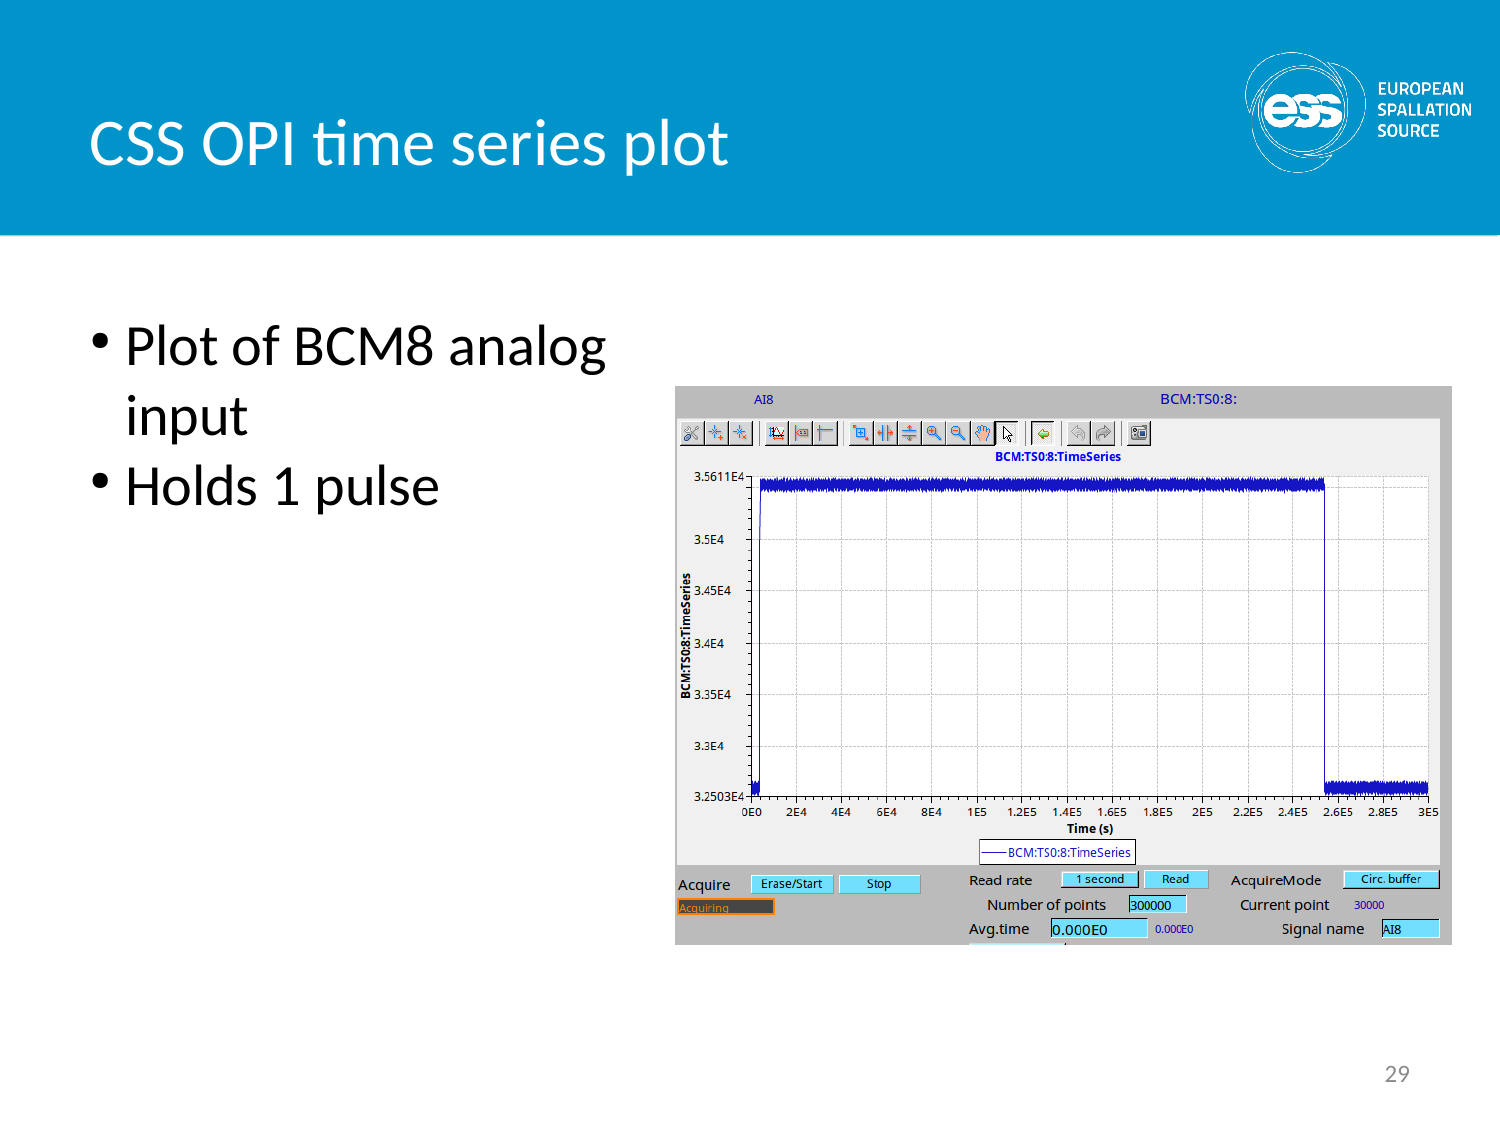

CSS OPI time series plot
Plot of BCM8 analog input
Holds 1 pulse